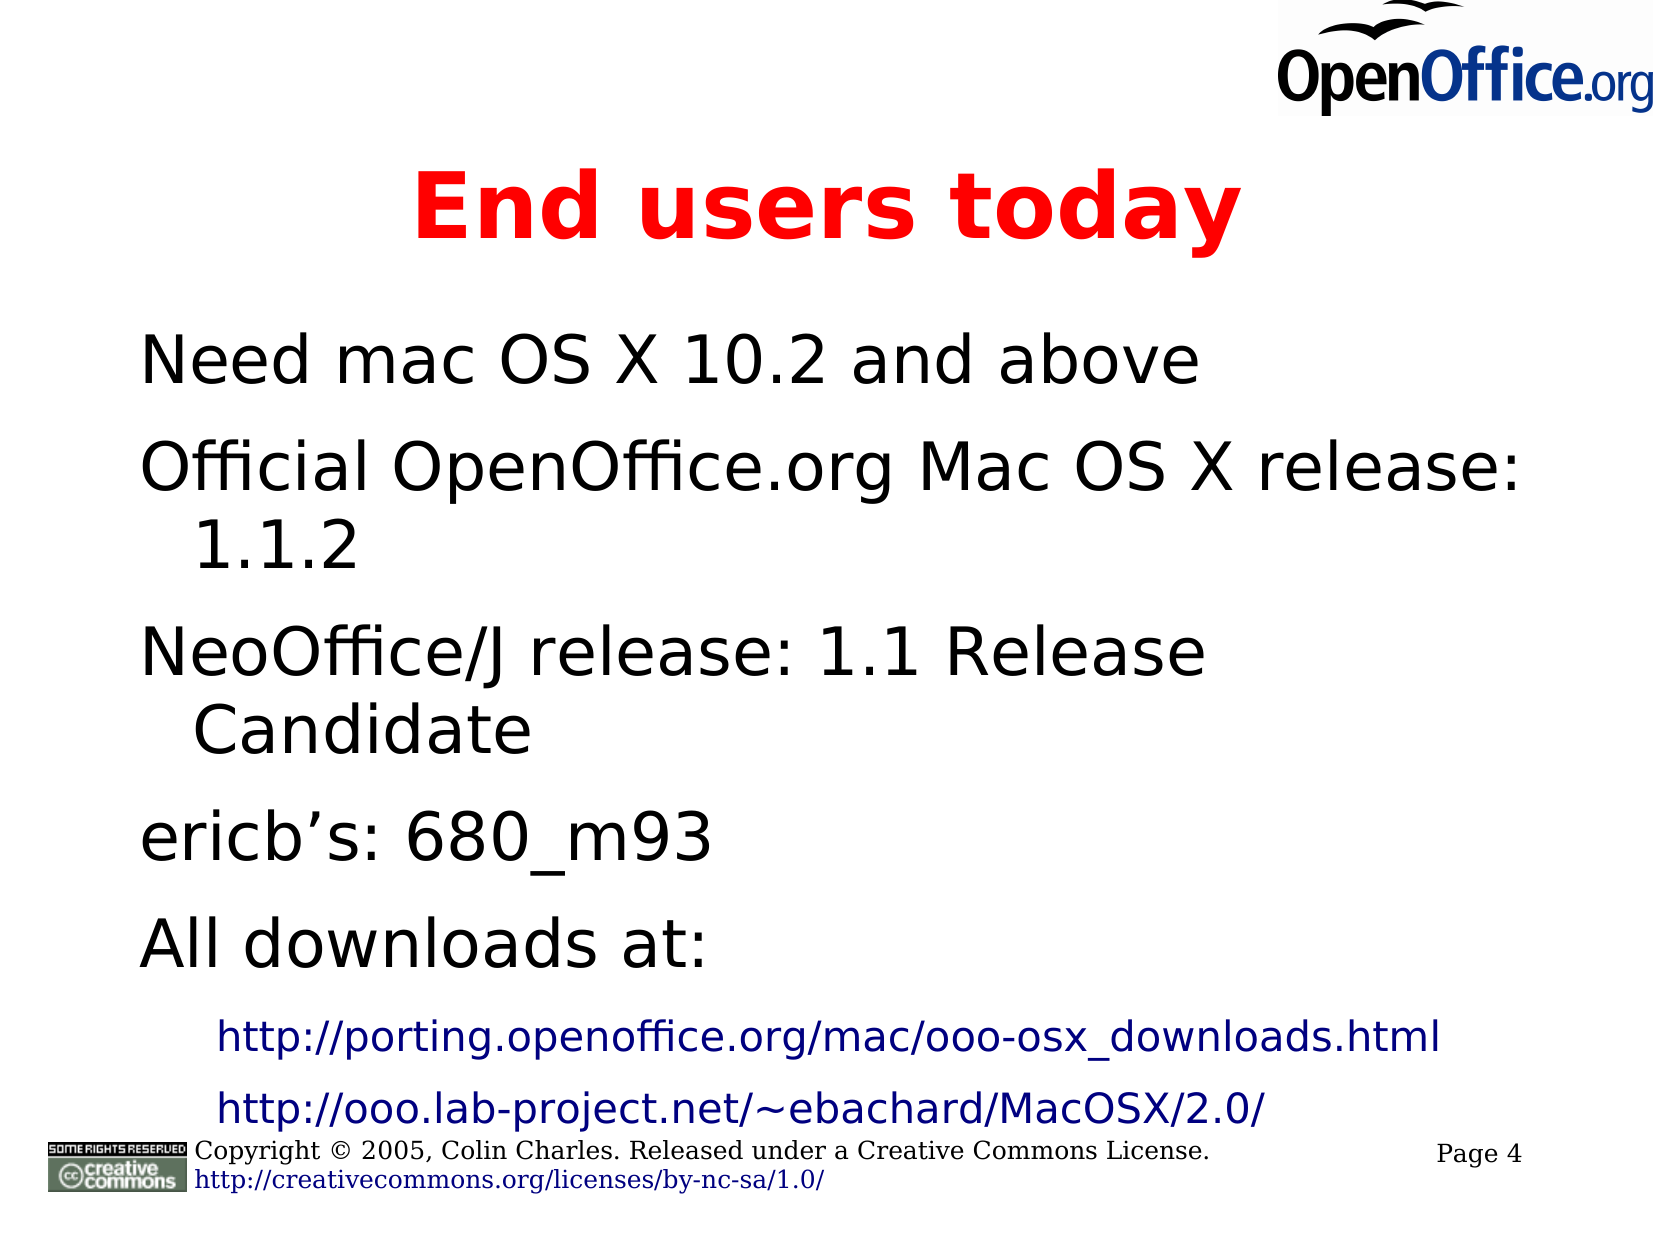

# End users today
Need mac OS X 10.2 and above
Official OpenOffice.org Mac OS X release: 1.1.2
NeoOffice/J release: 1.1 Release Candidate
ericb’s: 680_m93
All downloads at:
http://porting.openoffice.org/mac/ooo-osx_downloads.html
http://ooo.lab-project.net/~ebachard/MacOSX/2.0/